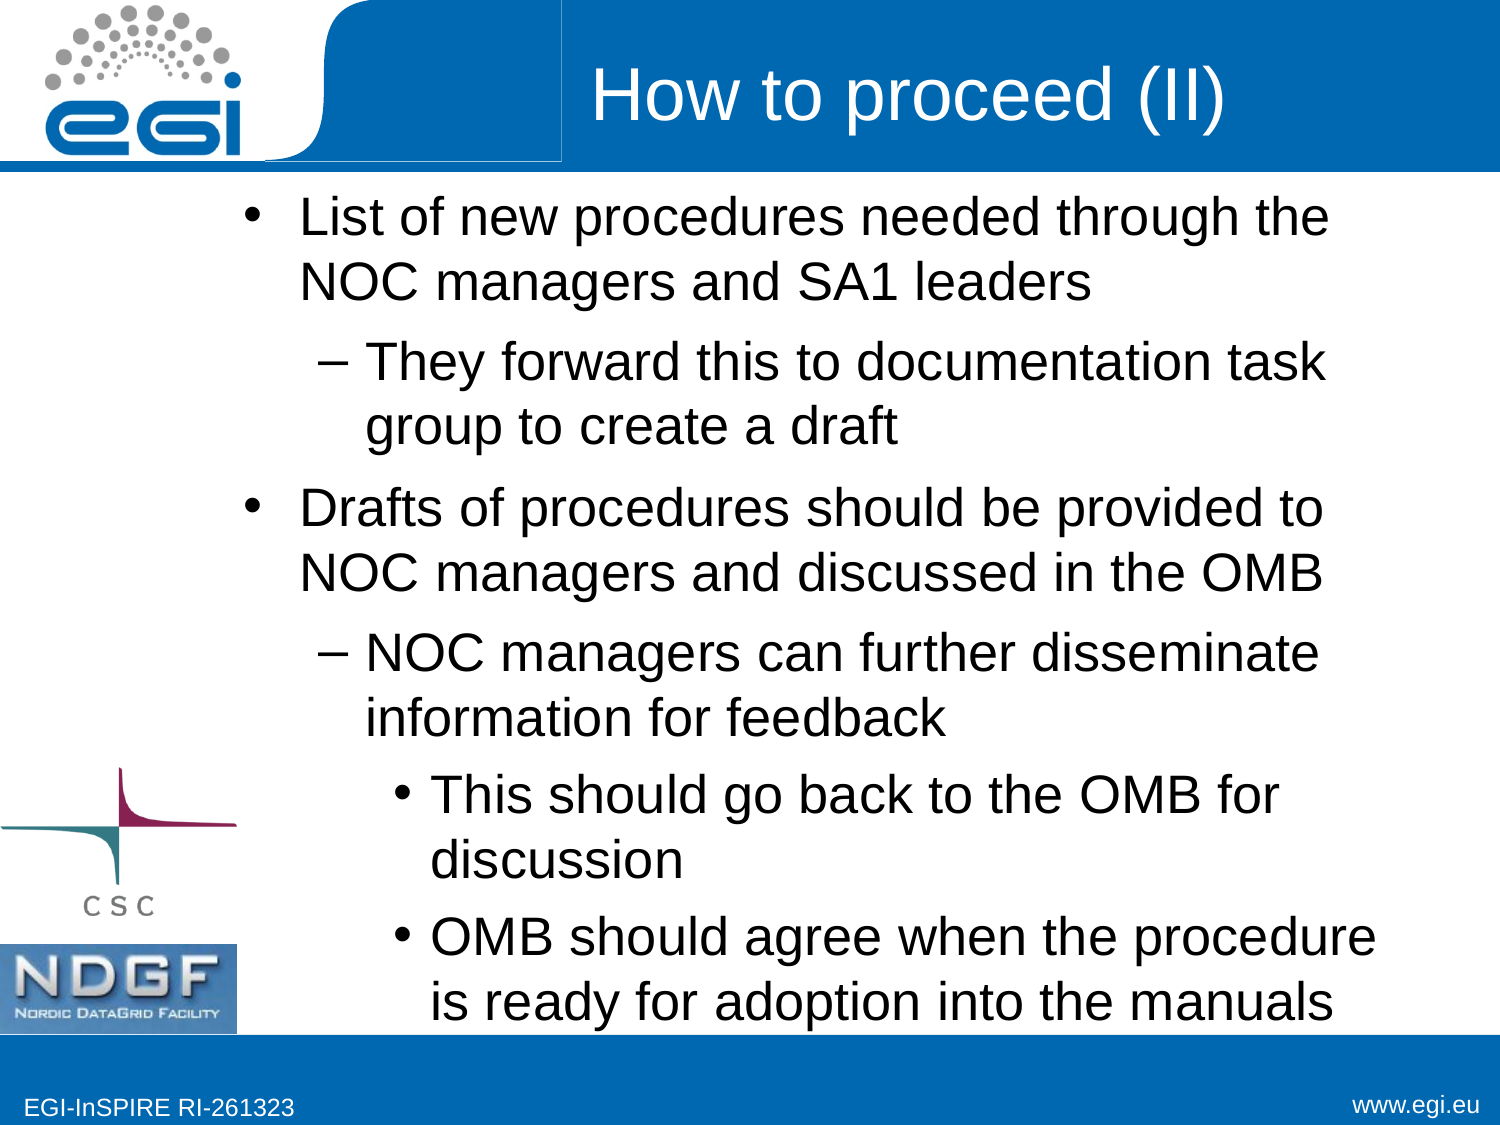

# How to proceed (II)
List of new procedures needed through the NOC managers and SA1 leaders
They forward this to documentation task group to create a draft
Drafts of procedures should be provided to NOC managers and discussed in the OMB
NOC managers can further disseminate information for feedback
This should go back to the OMB for discussion
OMB should agree when the procedure is ready for adoption into the manuals